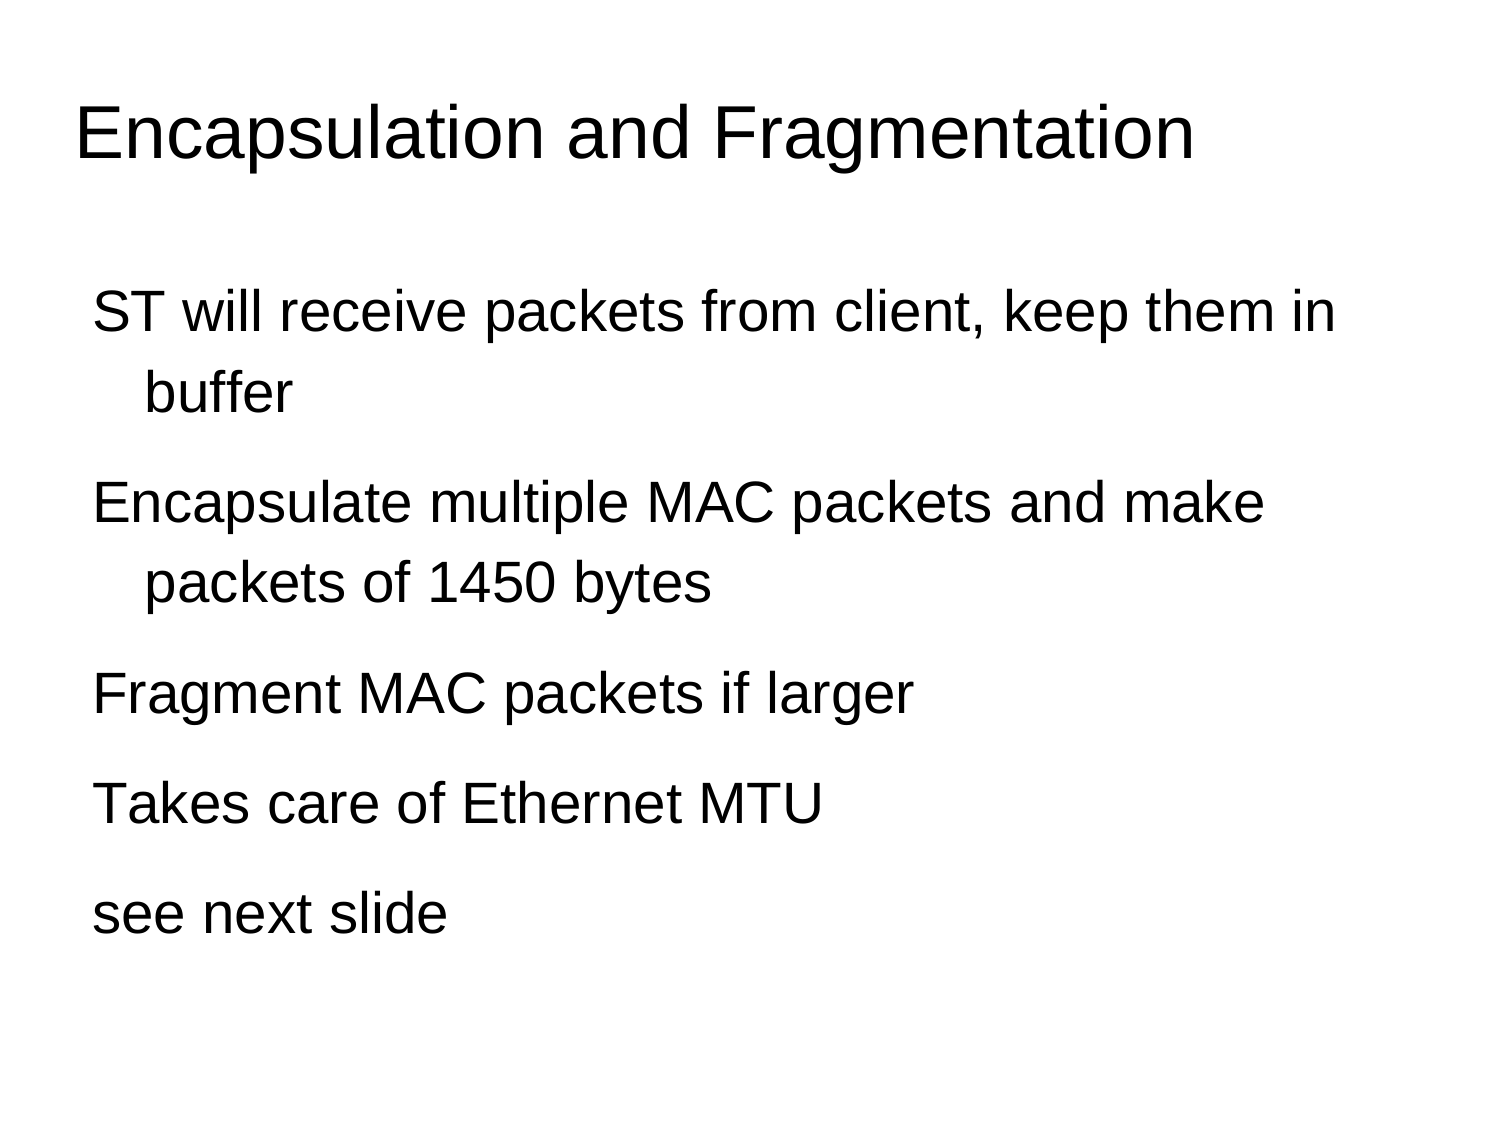

# Encapsulation and Fragmentation
ST will receive packets from client, keep them in buffer
Encapsulate multiple MAC packets and make packets of 1450 bytes
Fragment MAC packets if larger
Takes care of Ethernet MTU
see next slide